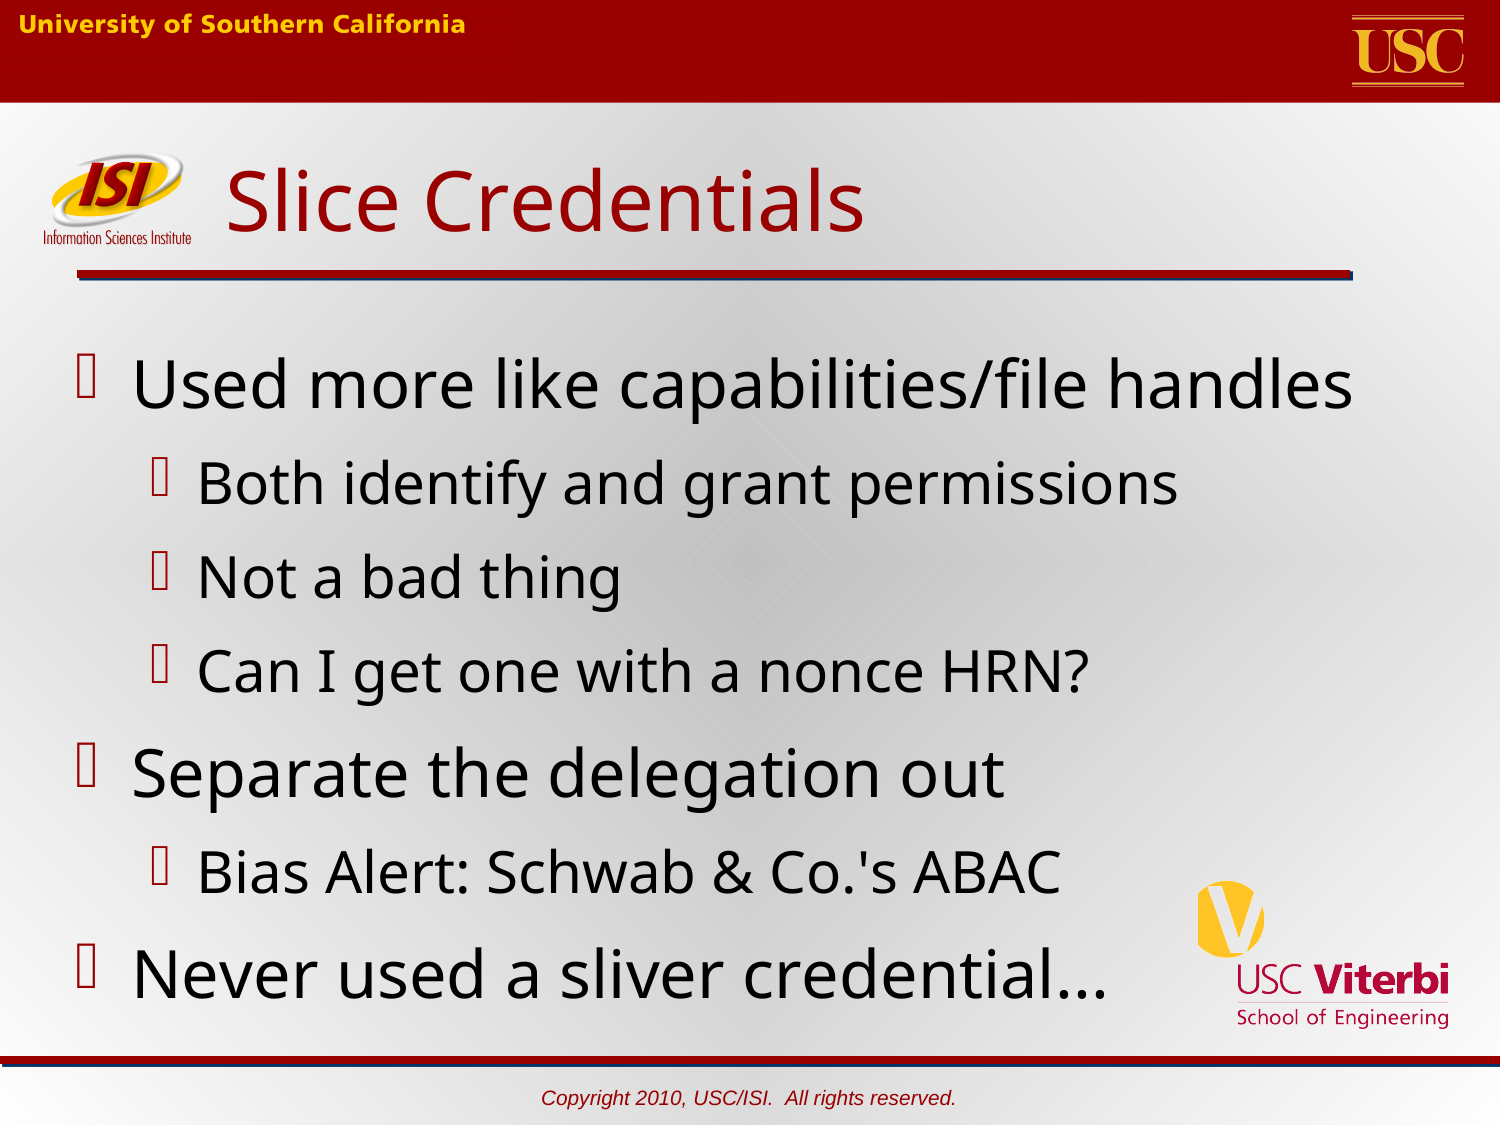

# Slice Credentials
Used more like capabilities/file handles
Both identify and grant permissions
Not a bad thing
Can I get one with a nonce HRN?
Separate the delegation out
Bias Alert: Schwab & Co.'s ABAC
Never used a sliver credential...